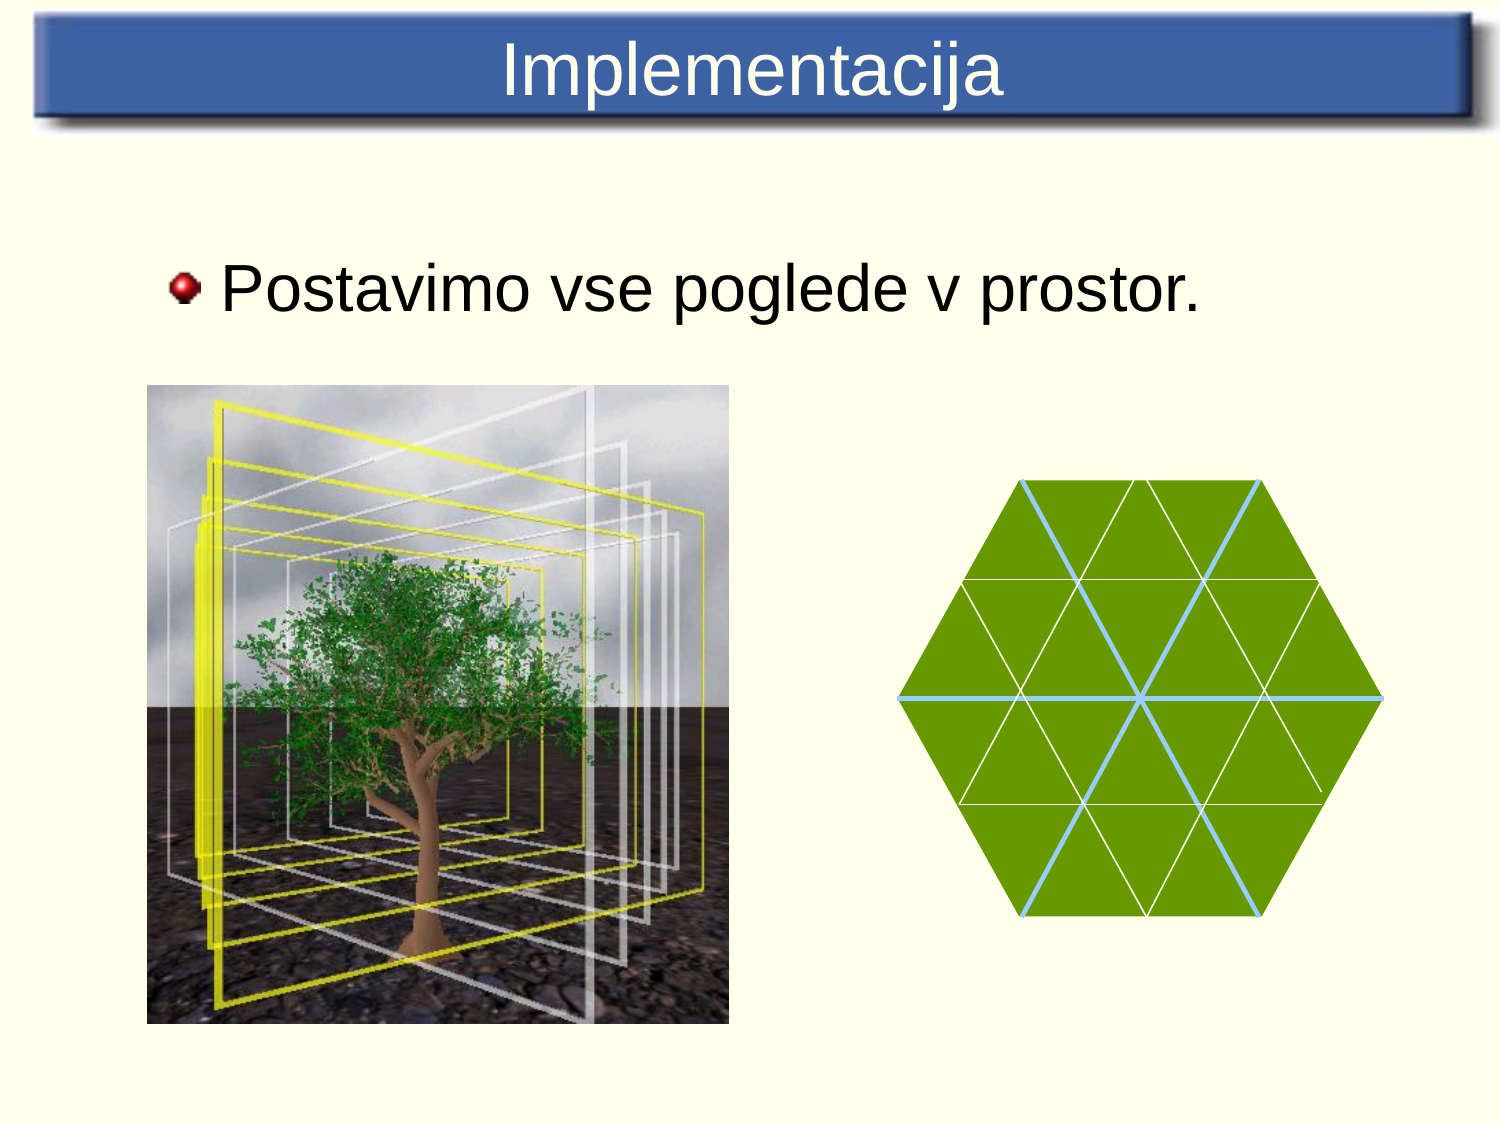

# Implementacija
Postavimo vse poglede v prostor.